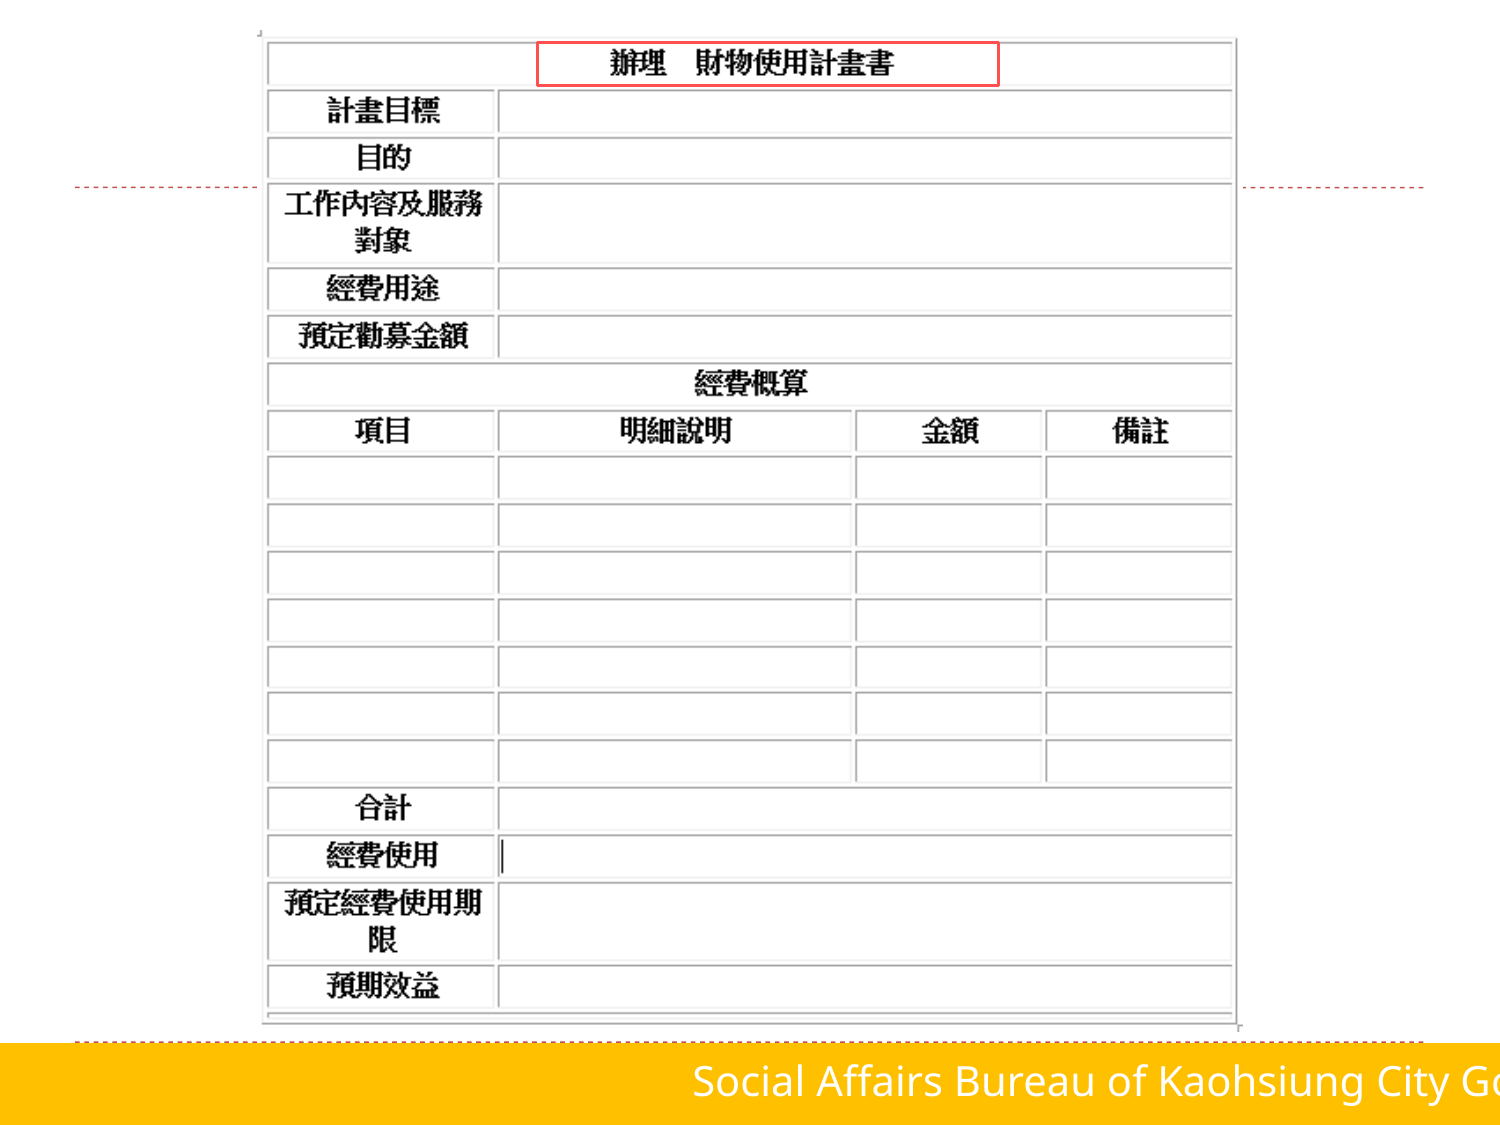

Social Affairs Bureau of Kaohsiung City Government